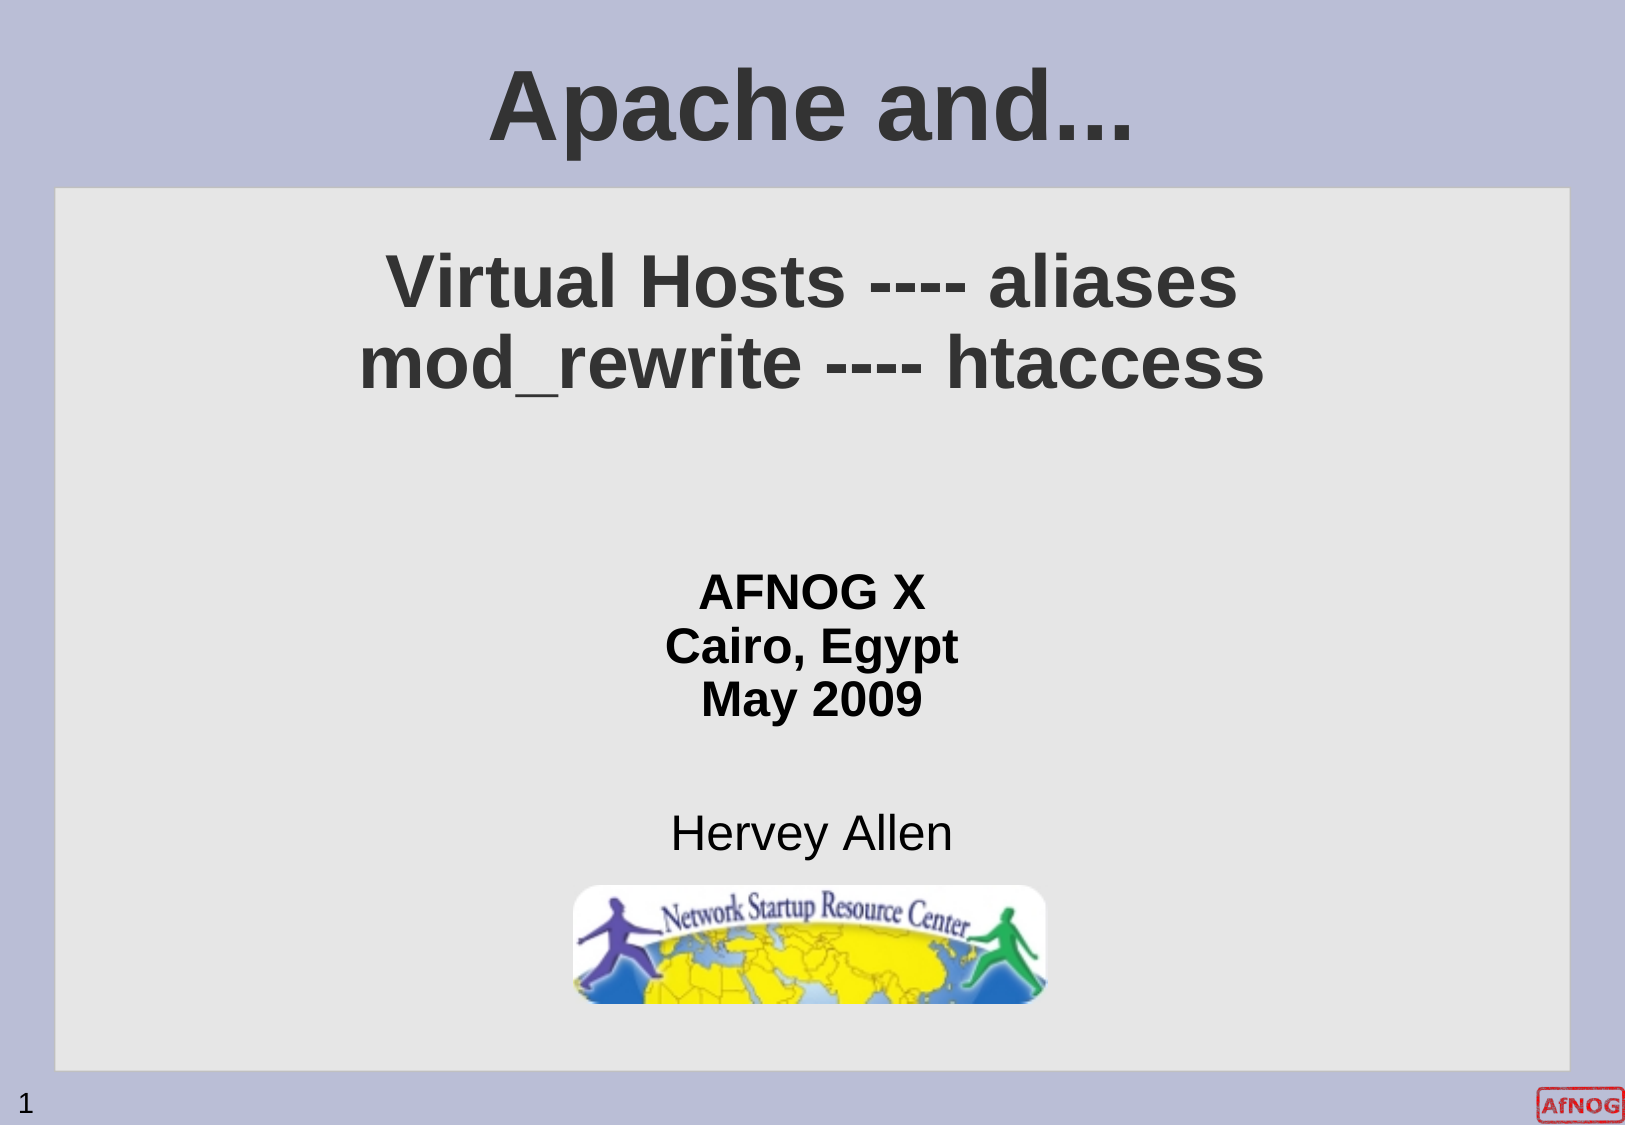

# Apache and... Virtual Hosts ---- aliases mod_rewrite ---- htaccess
AFNOG X
Cairo, Egypt
May 2009
Hervey Allen